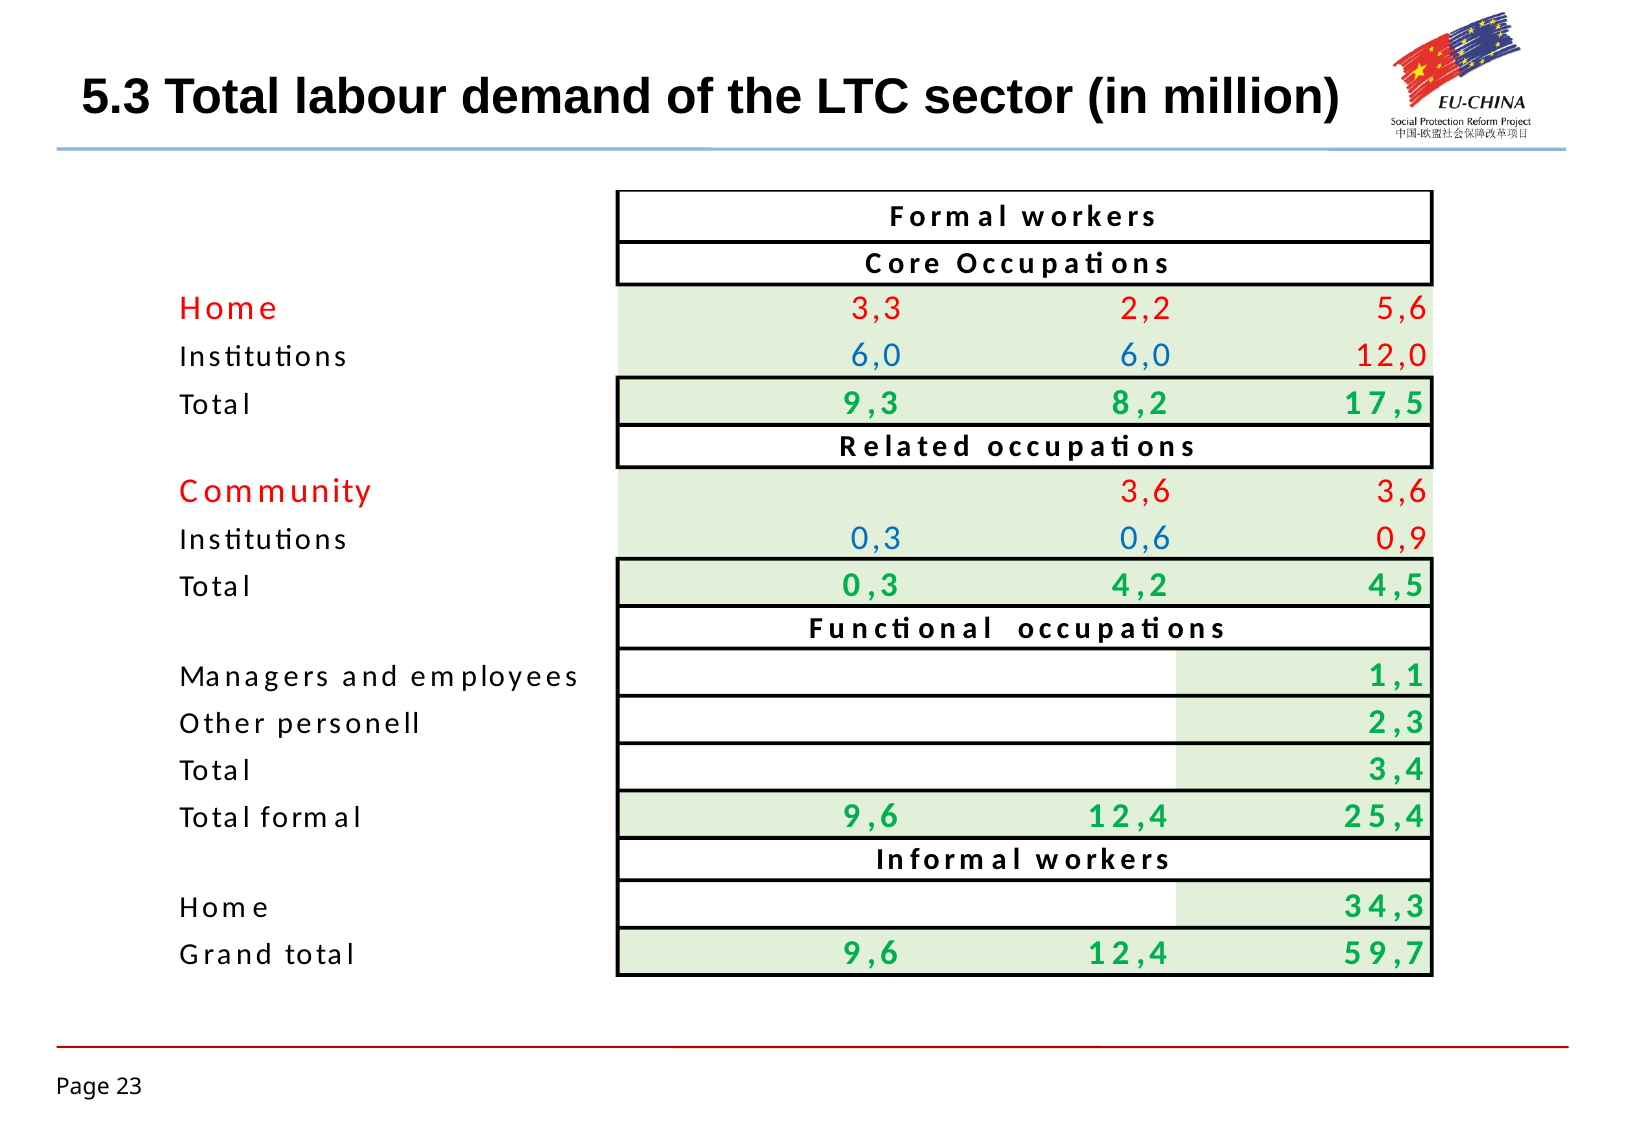

# 5.3 Total labour demand of the LTC sector (in million)